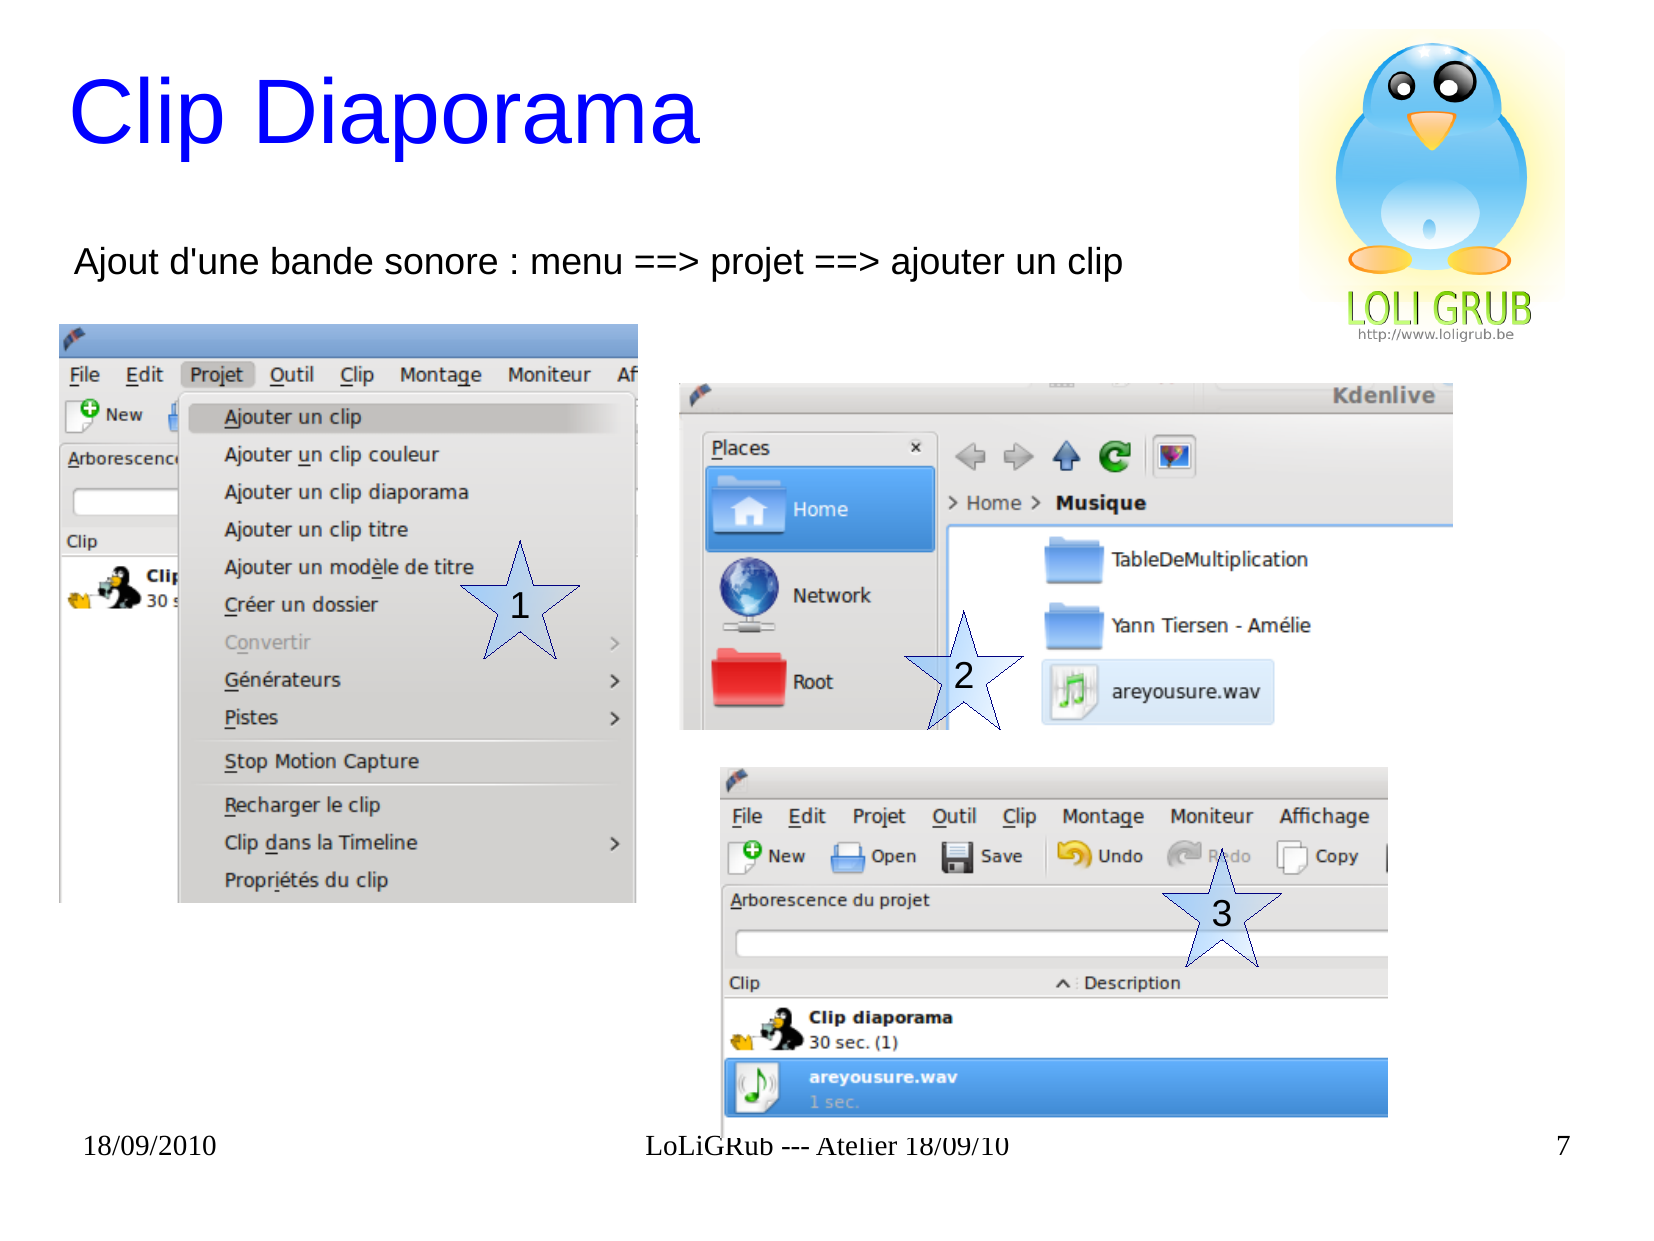

Clip Diaporama
Ajout d'une bande sonore : menu ==> projet ==> ajouter un clip
1
2
3
18/09/2010
LoLiGRub --- Atelier 18/09/10
7